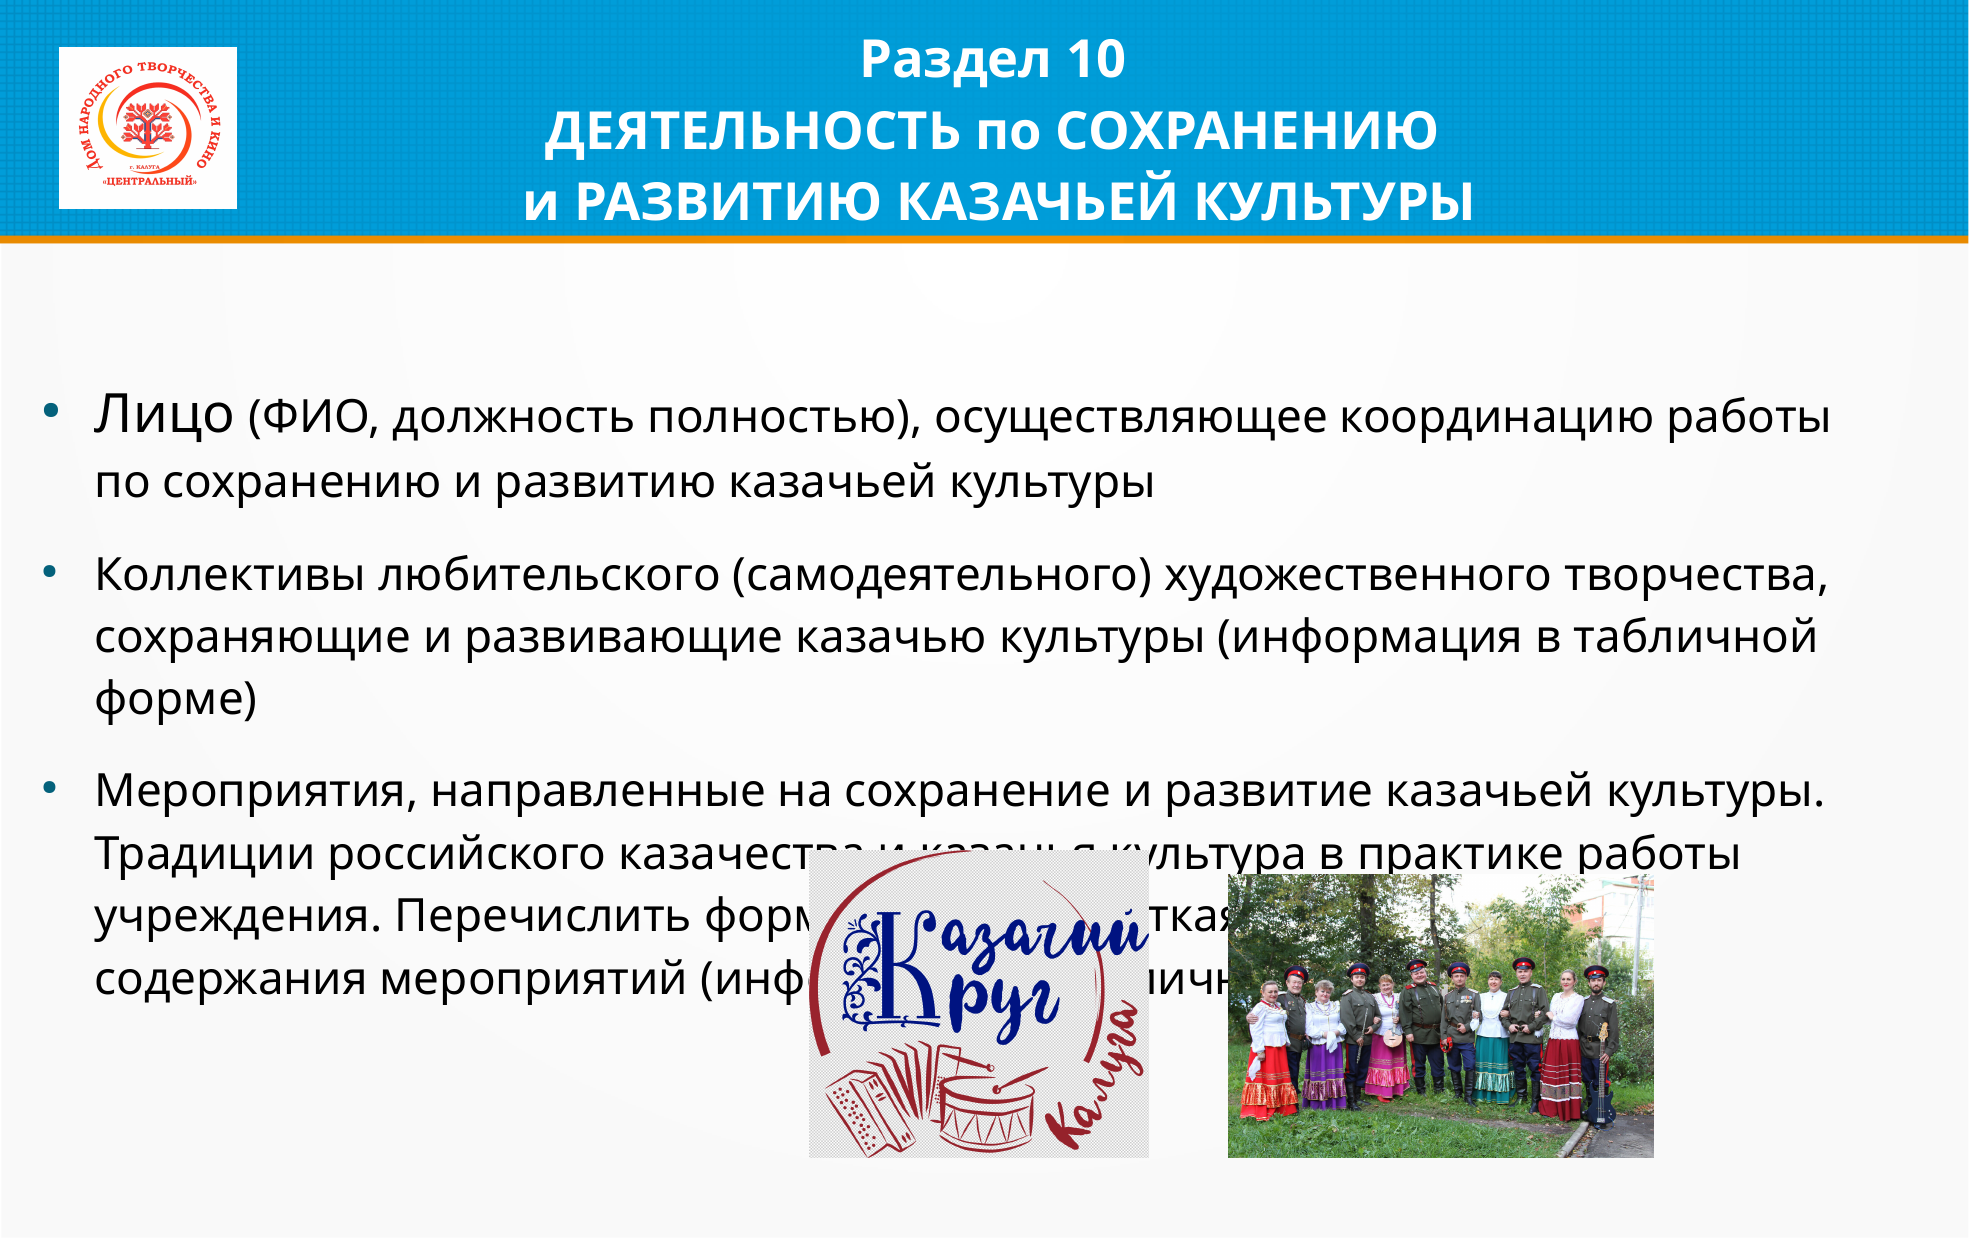

# Раздел 10 ДЕЯТЕЛЬНОСТЬ по СОХРАНЕНИЮ и РАЗВИТИЮ КАЗАЧЬЕЙ КУЛЬТУРЫ
Лицо (ФИО, должность полностью), осуществляющее координацию работы по сохранению и развитию казачьей культуры
Коллективы любительского (самодеятельного) художественного творчества, сохраняющие и развивающие казачью культуры (информация в табличной форме)
Мероприятия, направленные на сохранение и развитие казачьей культуры. Традиции российского казачества и казачья культура в практике работы учреждения. Перечислить формы работы. Краткая характеристика содержания мероприятий (информация в табличной форме)